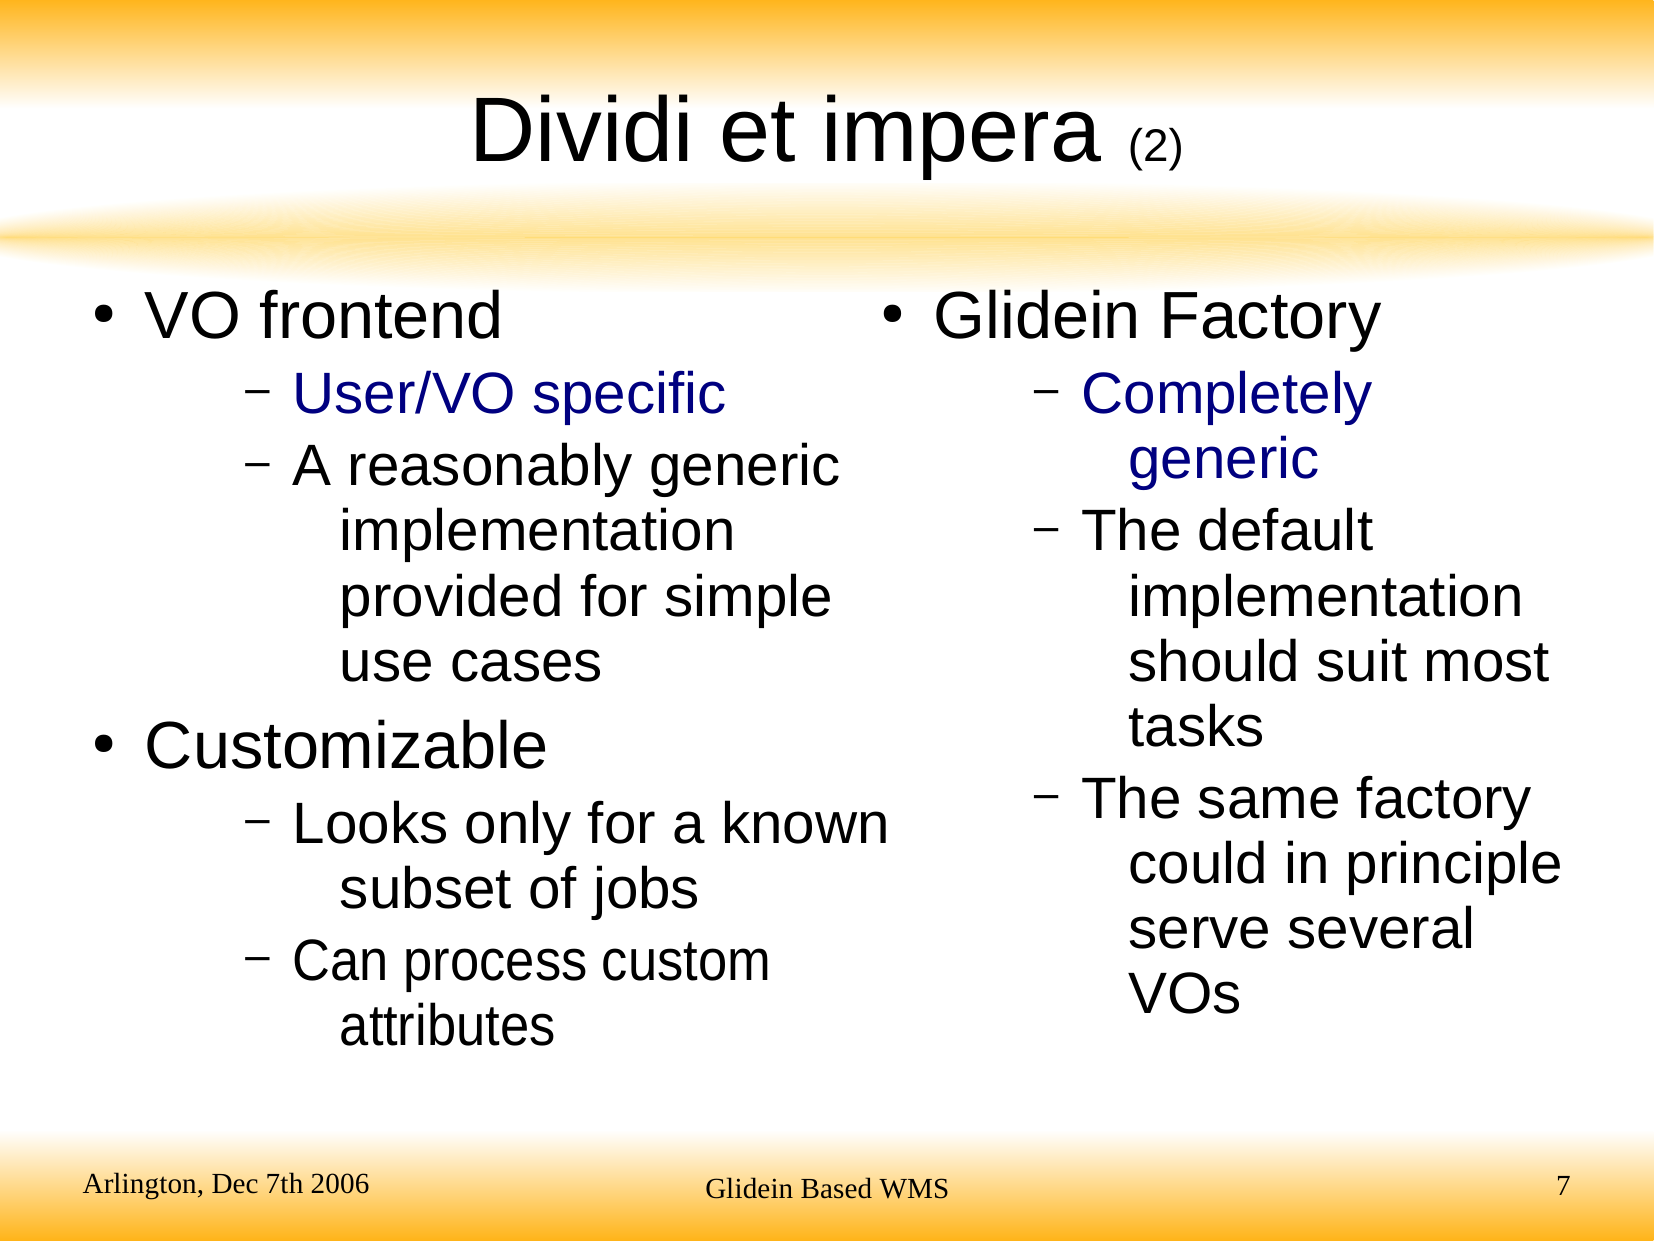

# Dividi et impera (2)
VO frontend
User/VO specific
A reasonably generic implementation provided for simple use cases
Customizable
Looks only for a known subset of jobs
Can process custom attributes
Glidein Factory
Completely generic
The default implementation should suit most tasks
The same factory could in principle serve several VOs
Arlington, Dec 7th 2006
7
Glidein Based WMS